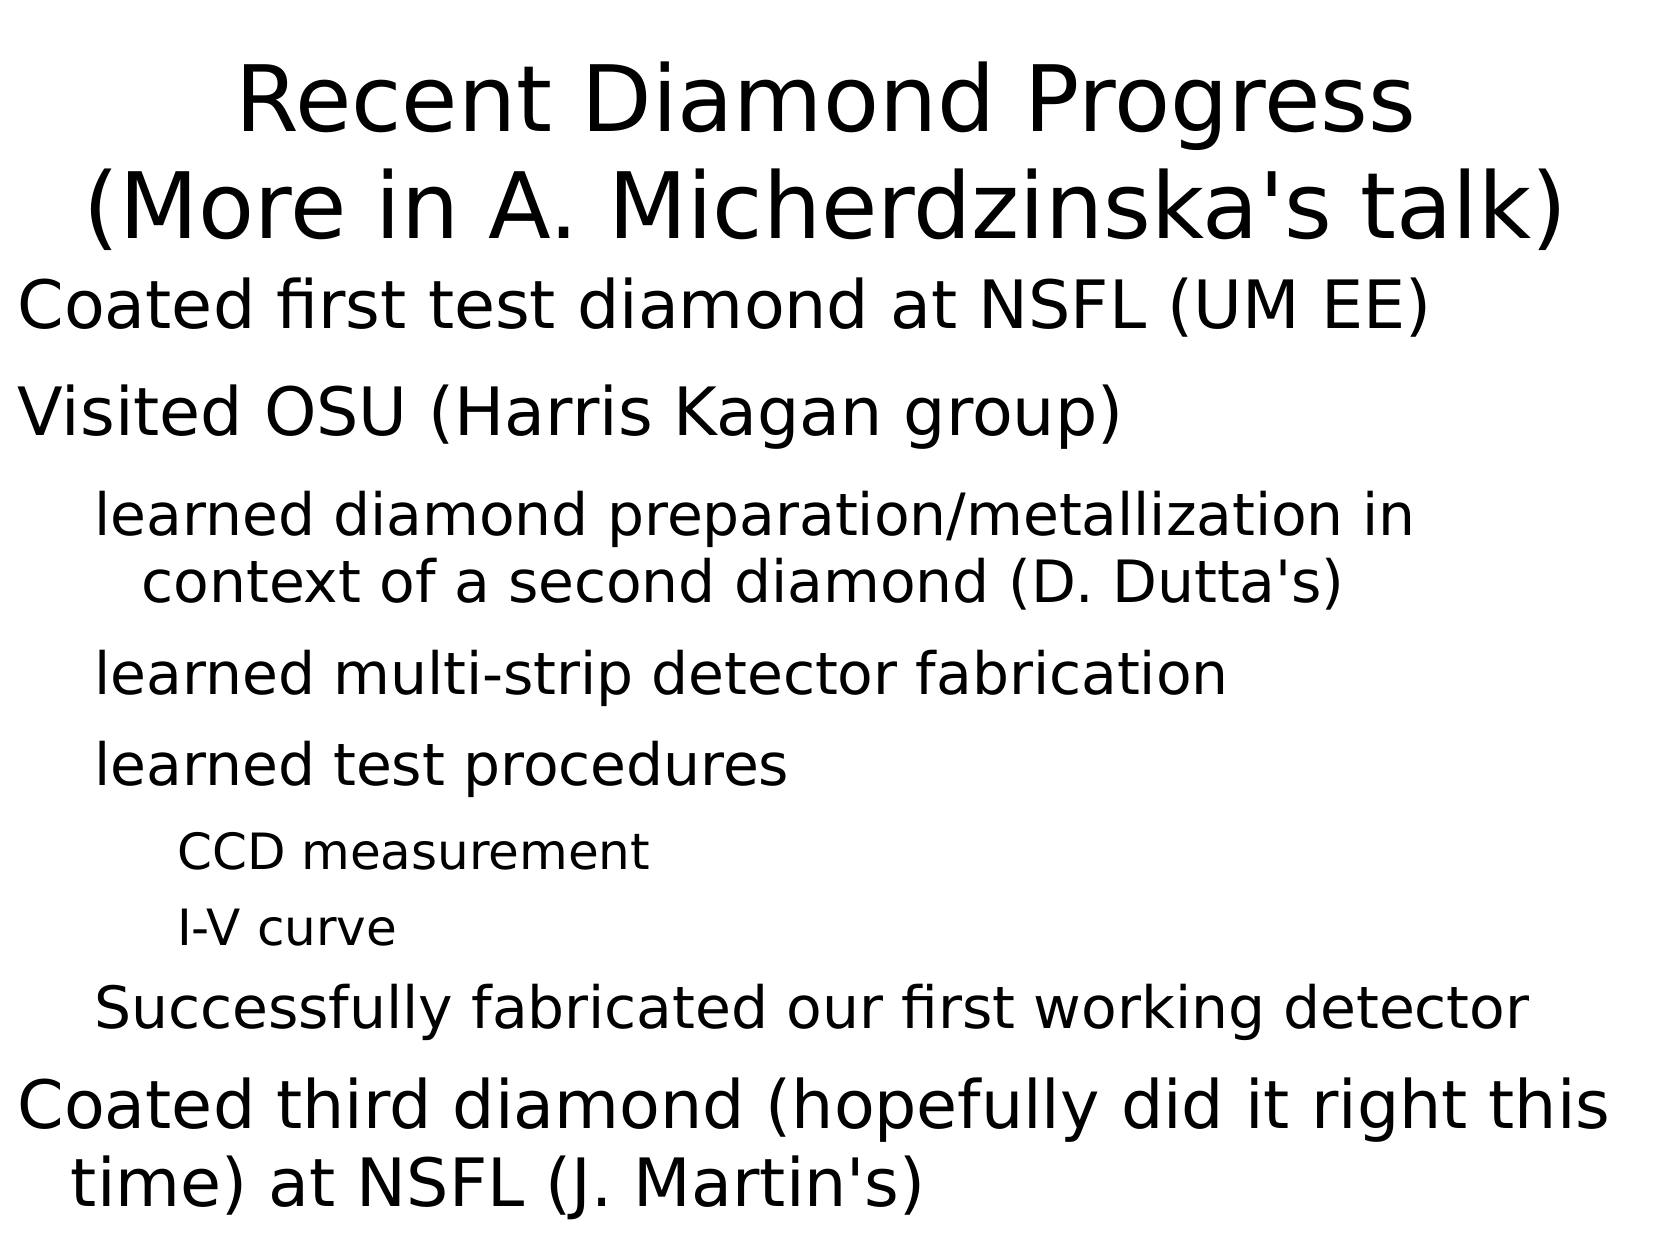

# Recent Diamond Progress (More in A. Micherdzinska's talk)
Coated first test diamond at NSFL (UM EE)
Visited OSU (Harris Kagan group)
learned diamond preparation/metallization in context of a second diamond (D. Dutta's)
learned multi-strip detector fabrication
learned test procedures
CCD measurement
I-V curve
Successfully fabricated our first working detector
Coated third diamond (hopefully did it right this time) at NSFL (J. Martin's)